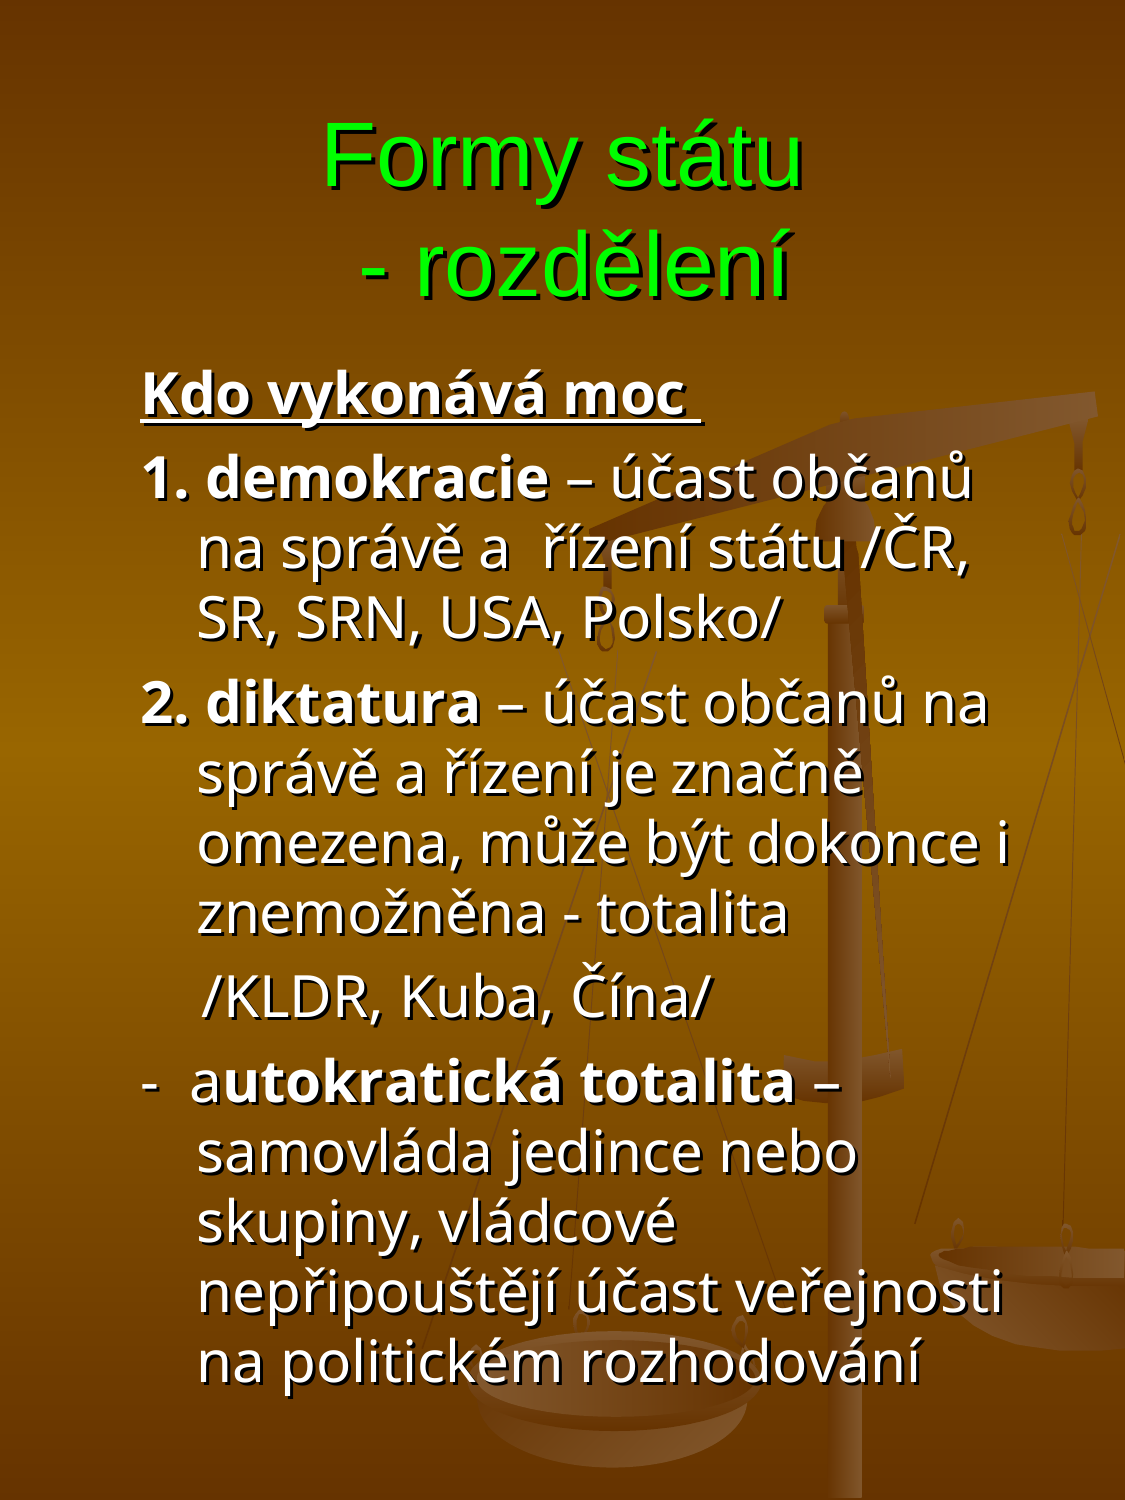

# Formy státu - rozdělení
Kdo vykonává moc
1. demokracie – účast občanů na správě a řízení státu /ČR, SR, SRN, USA, Polsko/
2. diktatura – účast občanů na správě a řízení je značně omezena, může být dokonce i znemožněna - totalita
 /KLDR, Kuba, Čína/
- autokratická totalita – samovláda jedince nebo skupiny, vládcové nepřipouštějí účast veřejnosti na politickém rozhodování